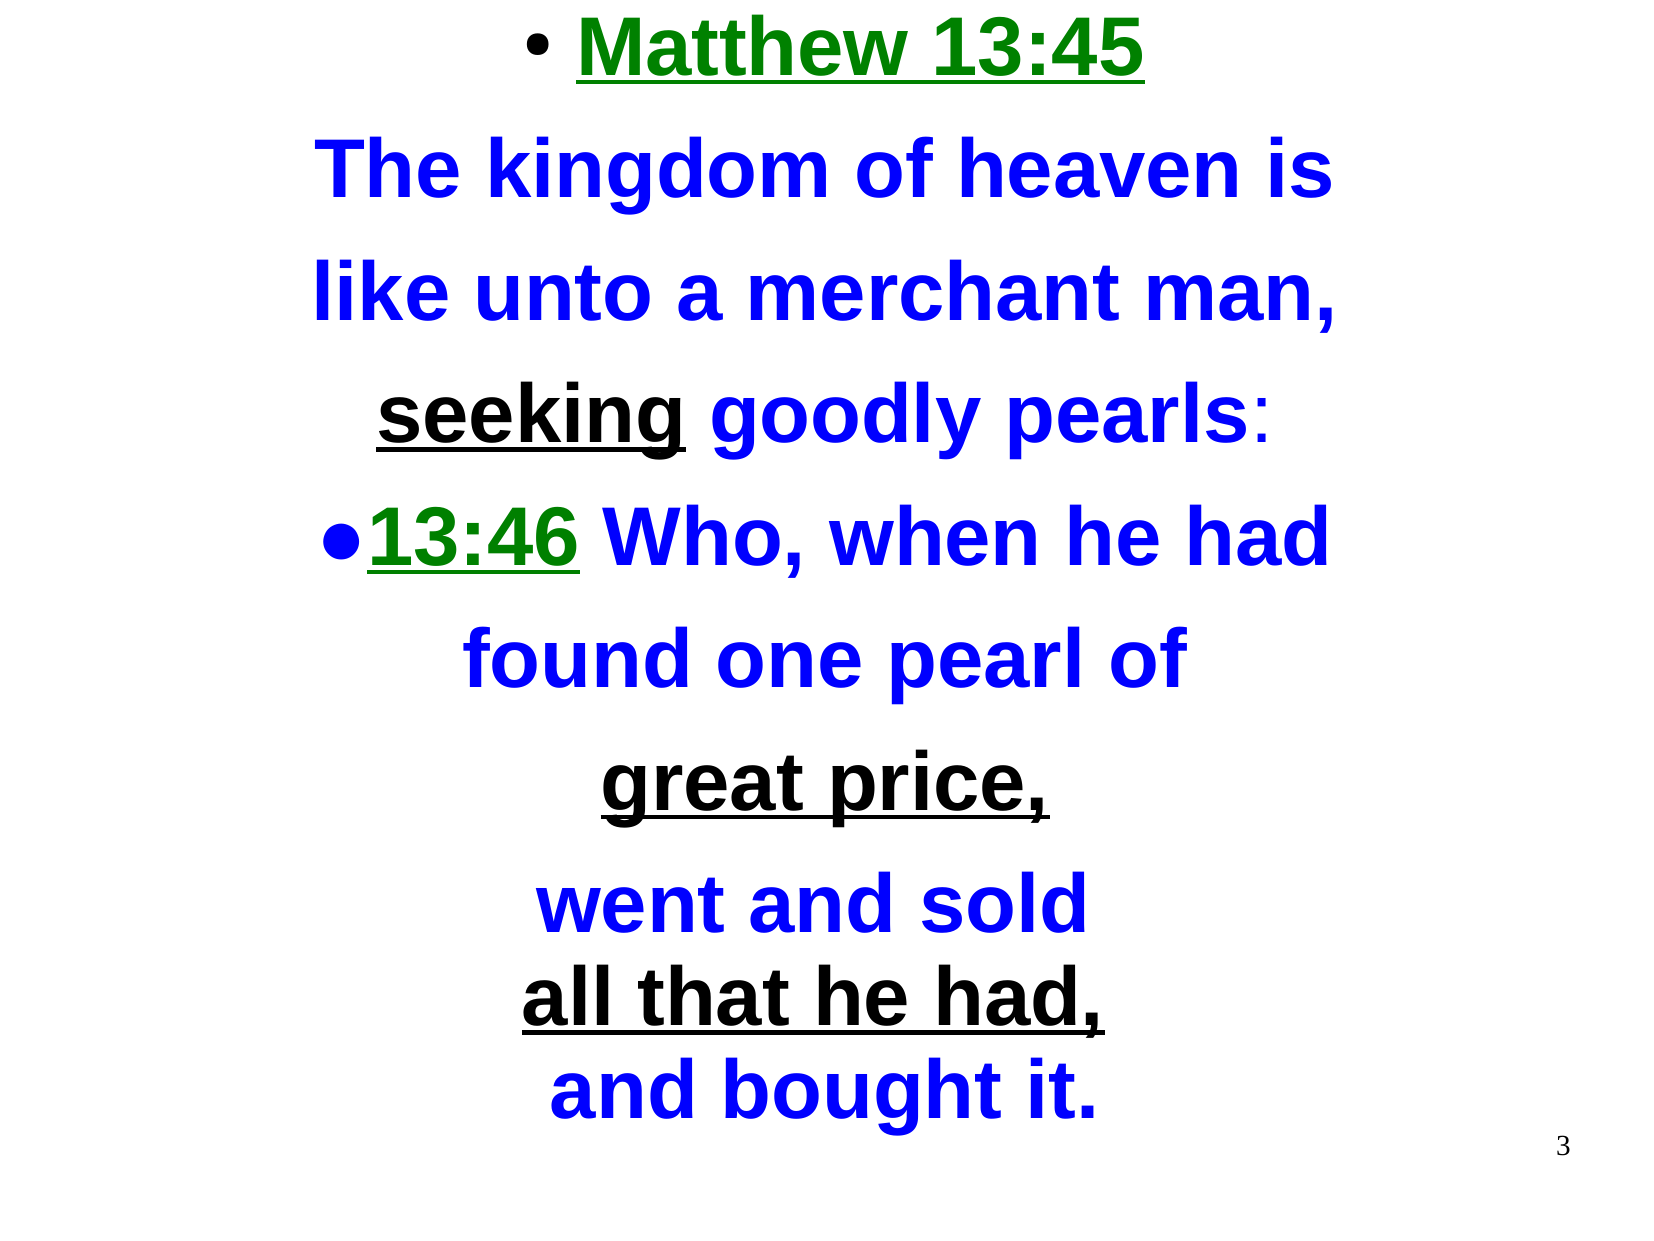

# Matthew 13:45
The kingdom of heaven is
like unto a merchant man,
seeking goodly pearls:
●13:46 Who, when he had
found one pearl of
great price,
went and sold
all that he had,
and bought it.
3